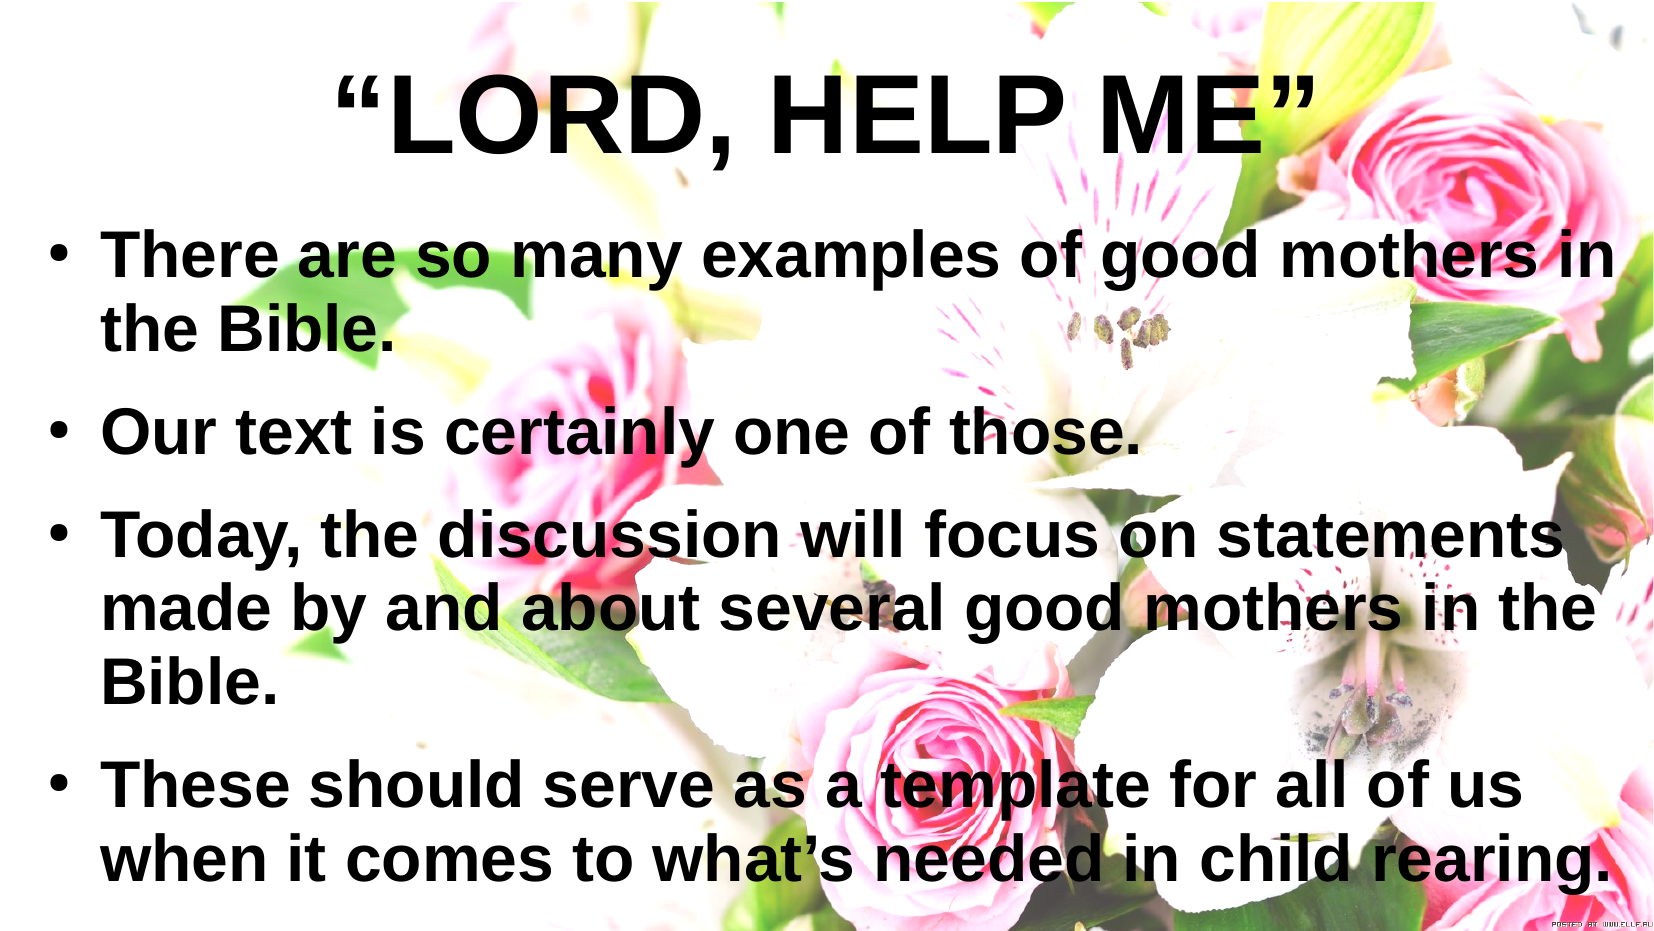

# “LORD, HELP ME”
There are so many examples of good mothers in the Bible.
Our text is certainly one of those.
Today, the discussion will focus on statements made by and about several good mothers in the Bible.
These should serve as a template for all of us when it comes to what’s needed in child rearing.